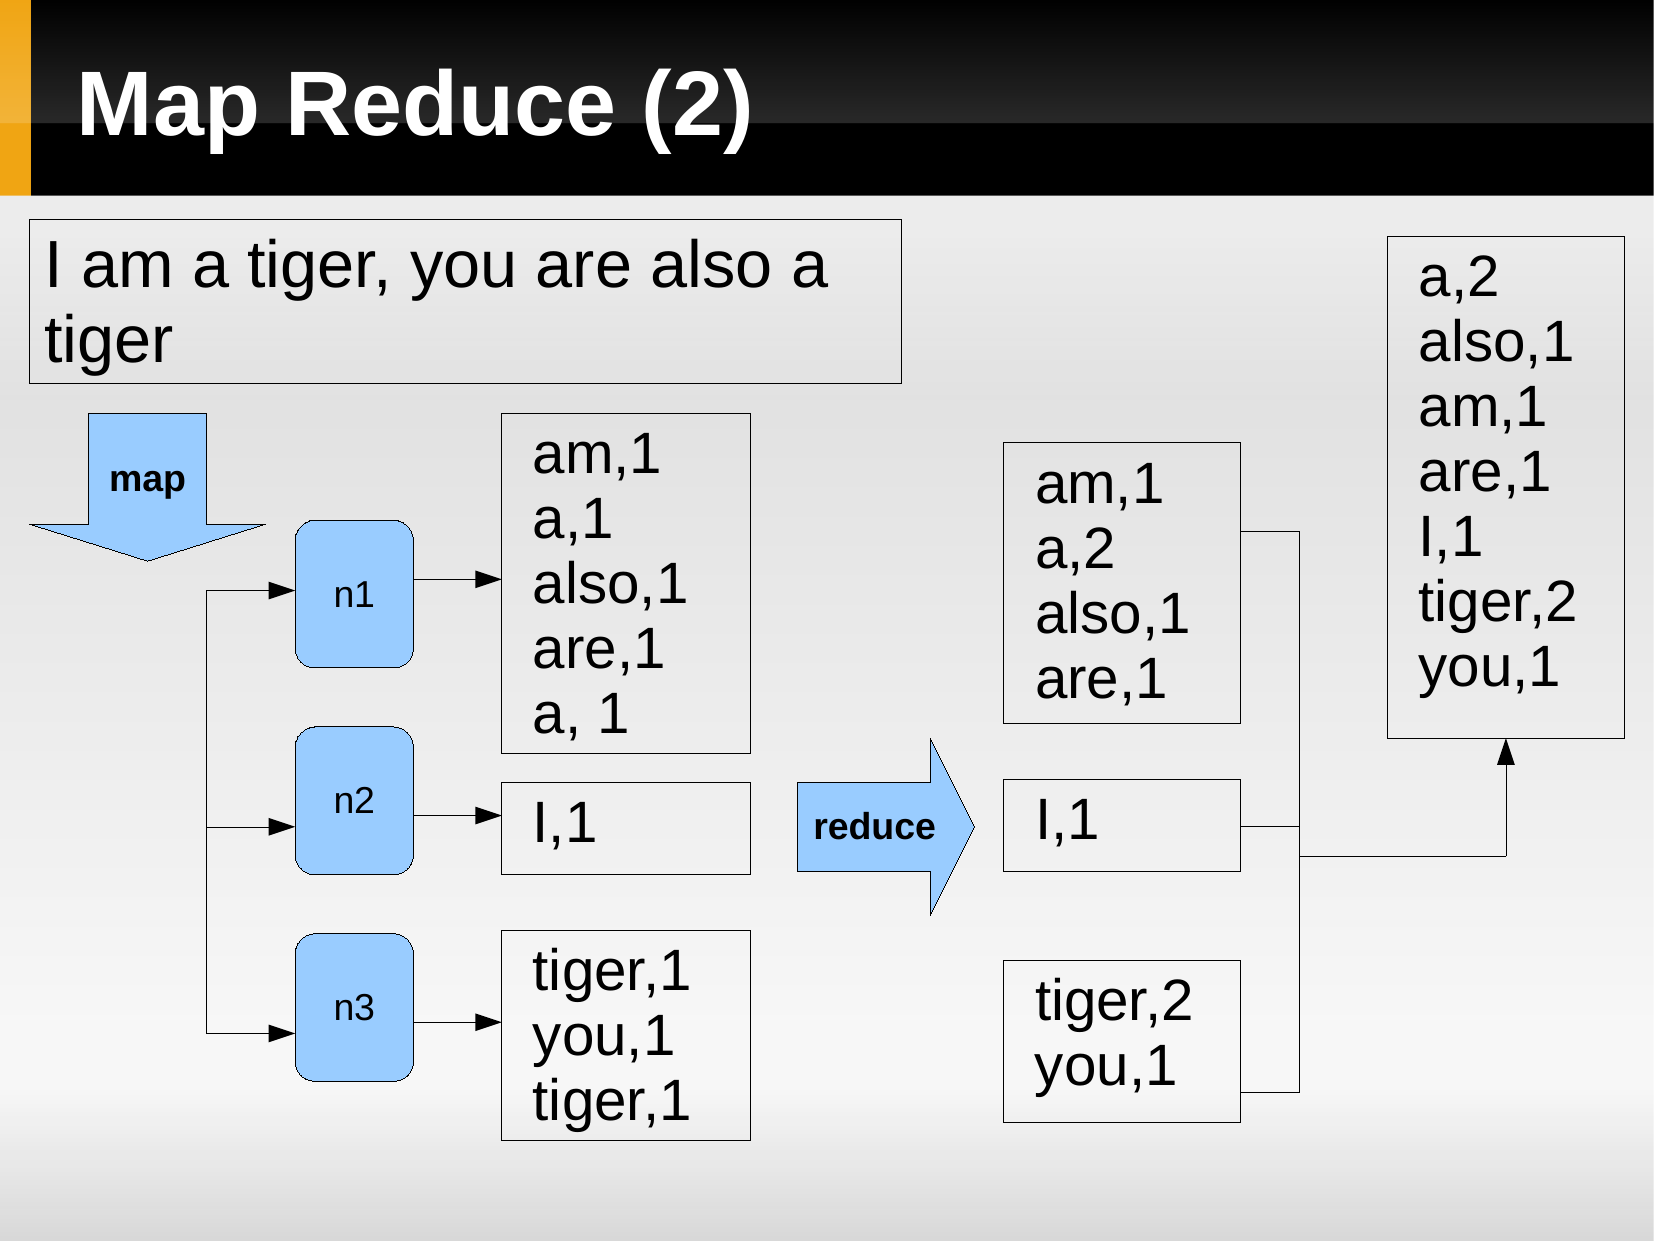

# Map Reduce (2)
I am a tiger, you are also a tiger
 a,2
 also,1
 am,1
 are,1
 I,1
 tiger,2
 you,1
map
 am,1
 a,1
 also,1
 are,1
 a, 1
 am,1
 a,2
 also,1
 are,1
n1
n2
reduce
 I,1
 I,1
 tiger,1
 you,1
 tiger,1
n3
 tiger,2
 you,1